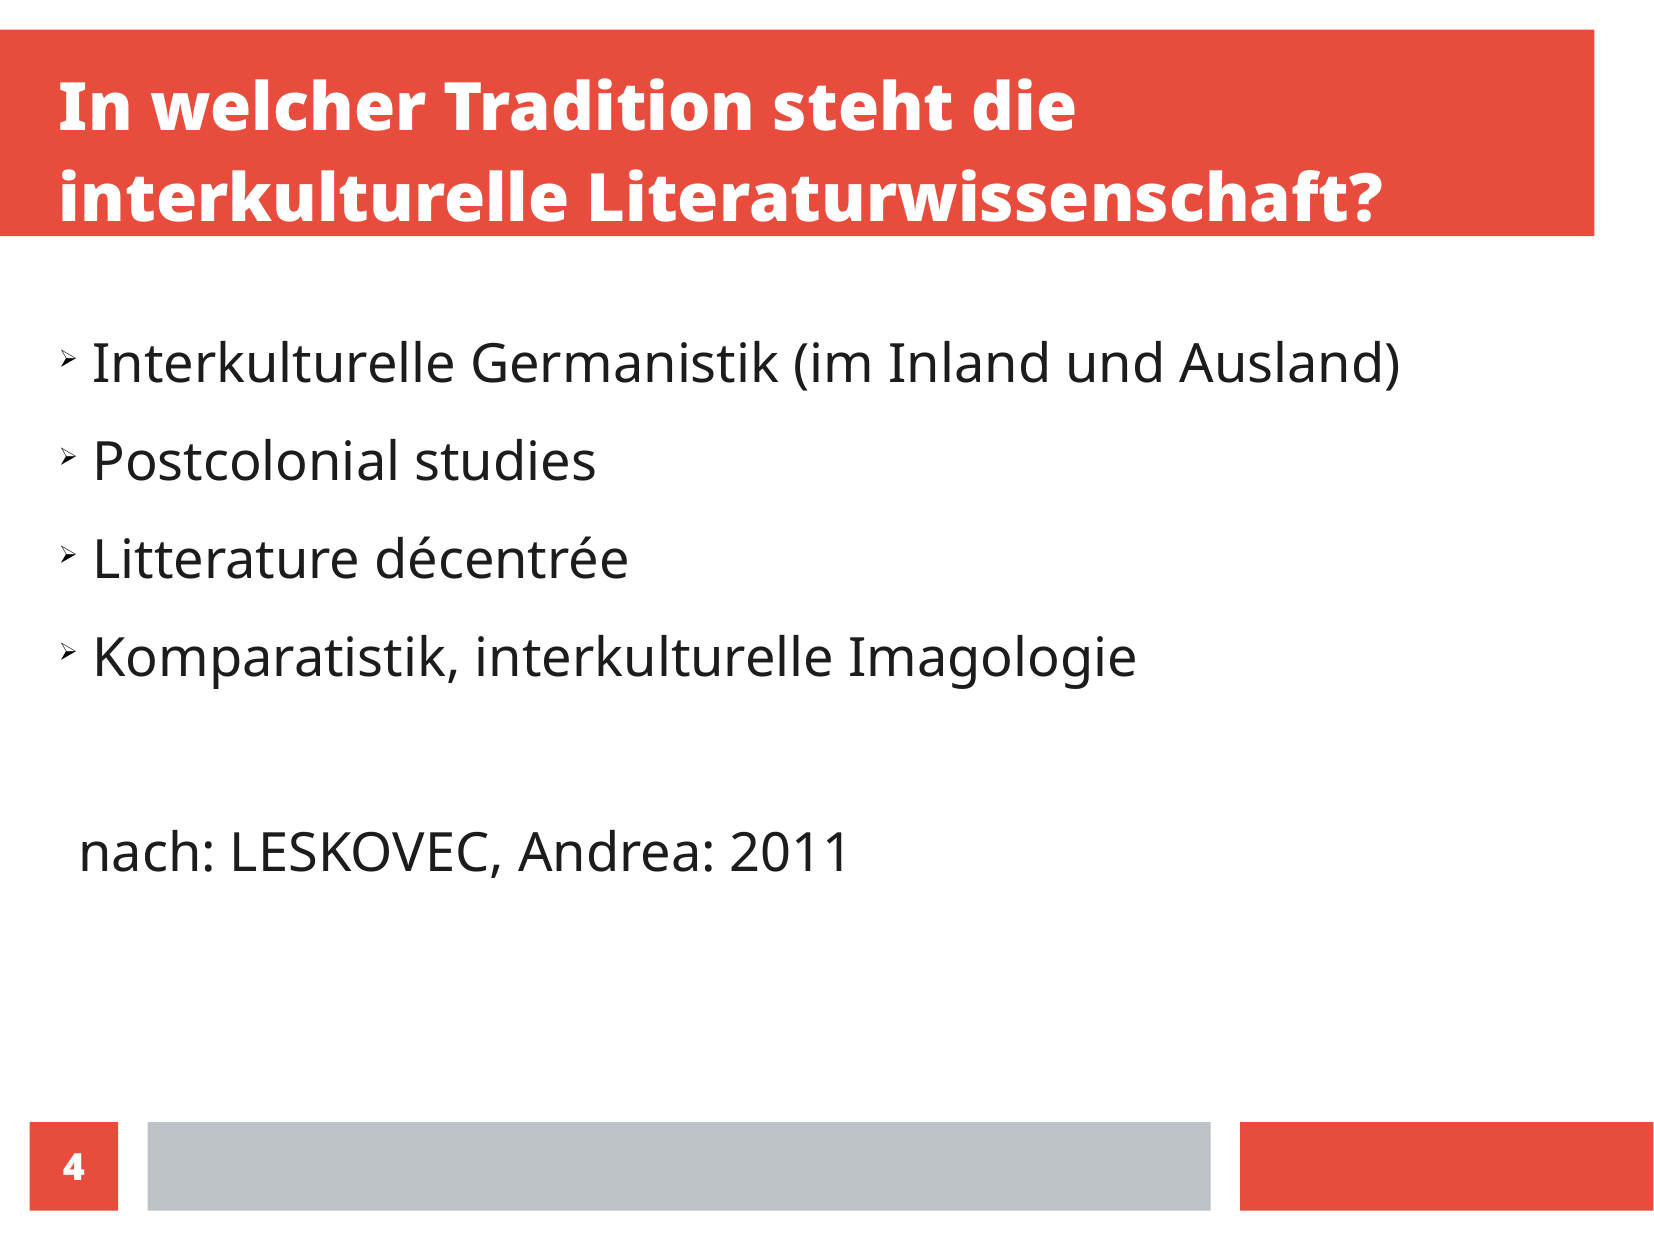

# In welcher Tradition steht die interkulturelle Literaturwissenschaft?
 Interkulturelle Germanistik (im Inland und Ausland)
 Postcolonial studies
 Litterature décentrée
 Komparatistik, interkulturelle Imagologie
nach: LESKOVEC, Andrea: 2011
4